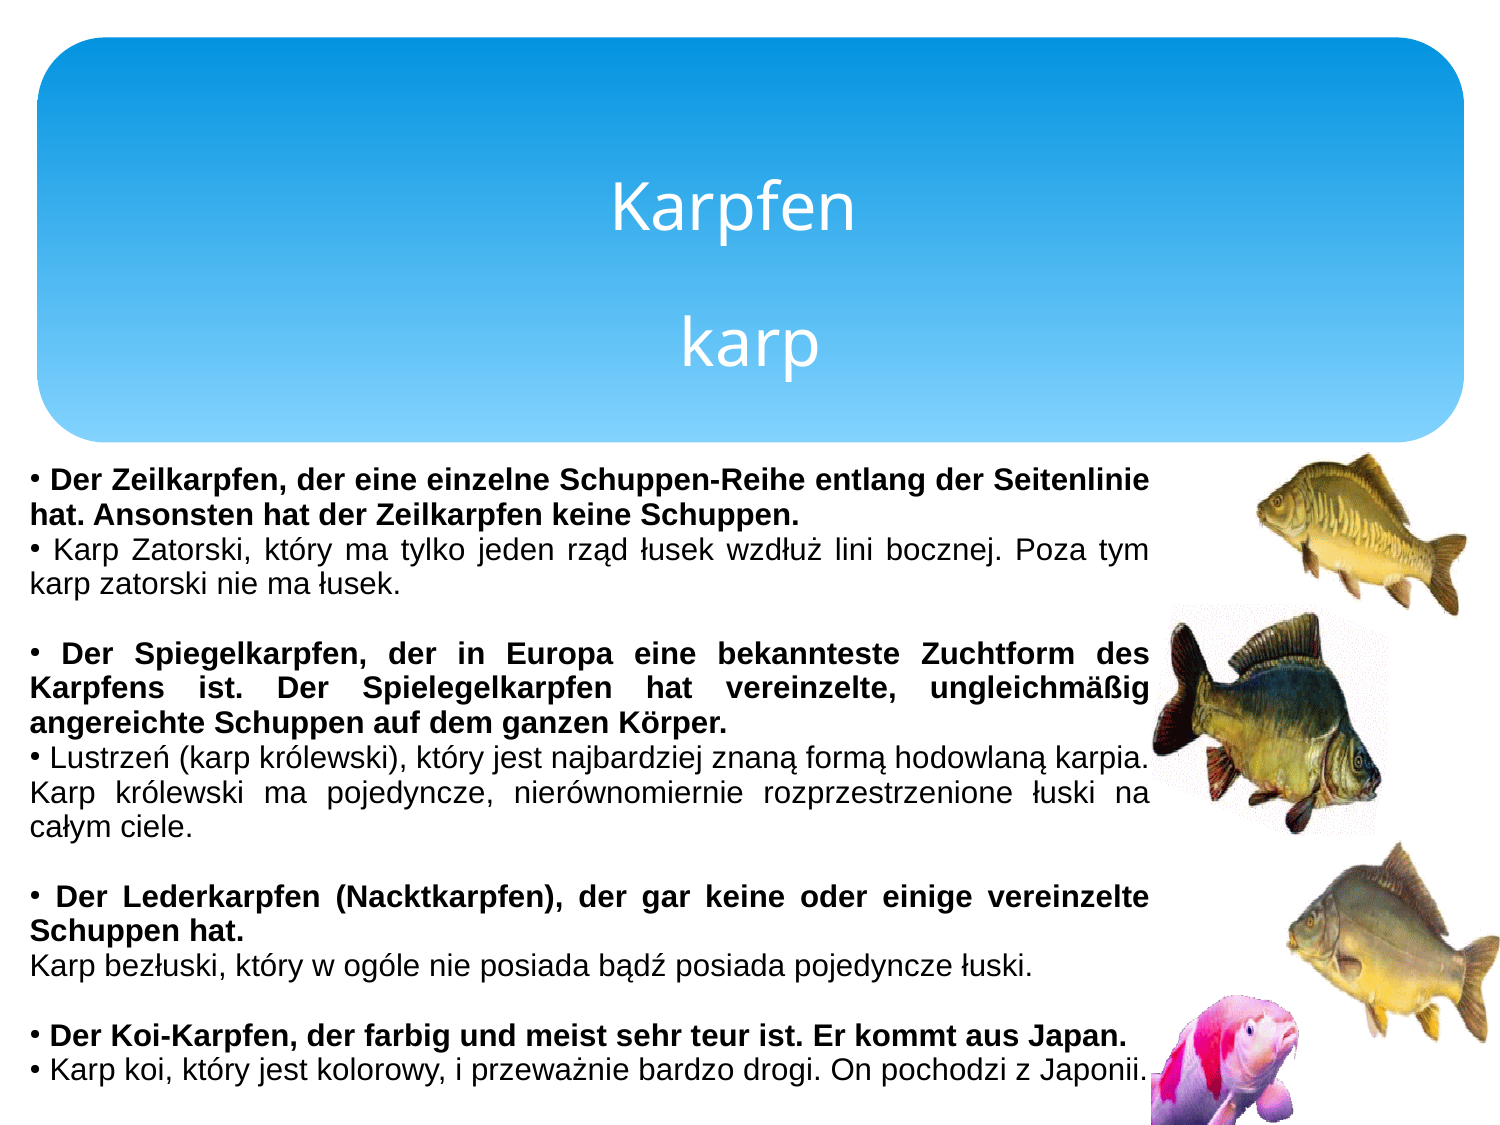

# Karpfen karp
 Der Zeilkarpfen, der eine einzelne Schuppen-Reihe entlang der Seitenlinie hat. Ansonsten hat der Zeilkarpfen keine Schuppen.
 Karp Zatorski, który ma tylko jeden rząd łusek wzdłuż lini bocznej. Poza tym karp zatorski nie ma łusek.
 Der Spiegelkarpfen, der in Europa eine bekannteste Zuchtform des Karpfens ist. Der Spielegelkarpfen hat vereinzelte, ungleichmäßig angereichte Schuppen auf dem ganzen Körper.
 Lustrzeń (karp królewski), który jest najbardziej znaną formą hodowlaną karpia. Karp królewski ma pojedyncze, nierównomiernie rozprzestrzenione łuski na całym ciele.
 Der Lederkarpfen (Nacktkarpfen), der gar keine oder einige vereinzelte Schuppen hat.
Karp bezłuski, który w ogóle nie posiada bądź posiada pojedyncze łuski.
 Der Koi-Karpfen, der farbig und meist sehr teur ist. Er kommt aus Japan.
 Karp koi, który jest kolorowy, i przeważnie bardzo drogi. On pochodzi z Japonii.